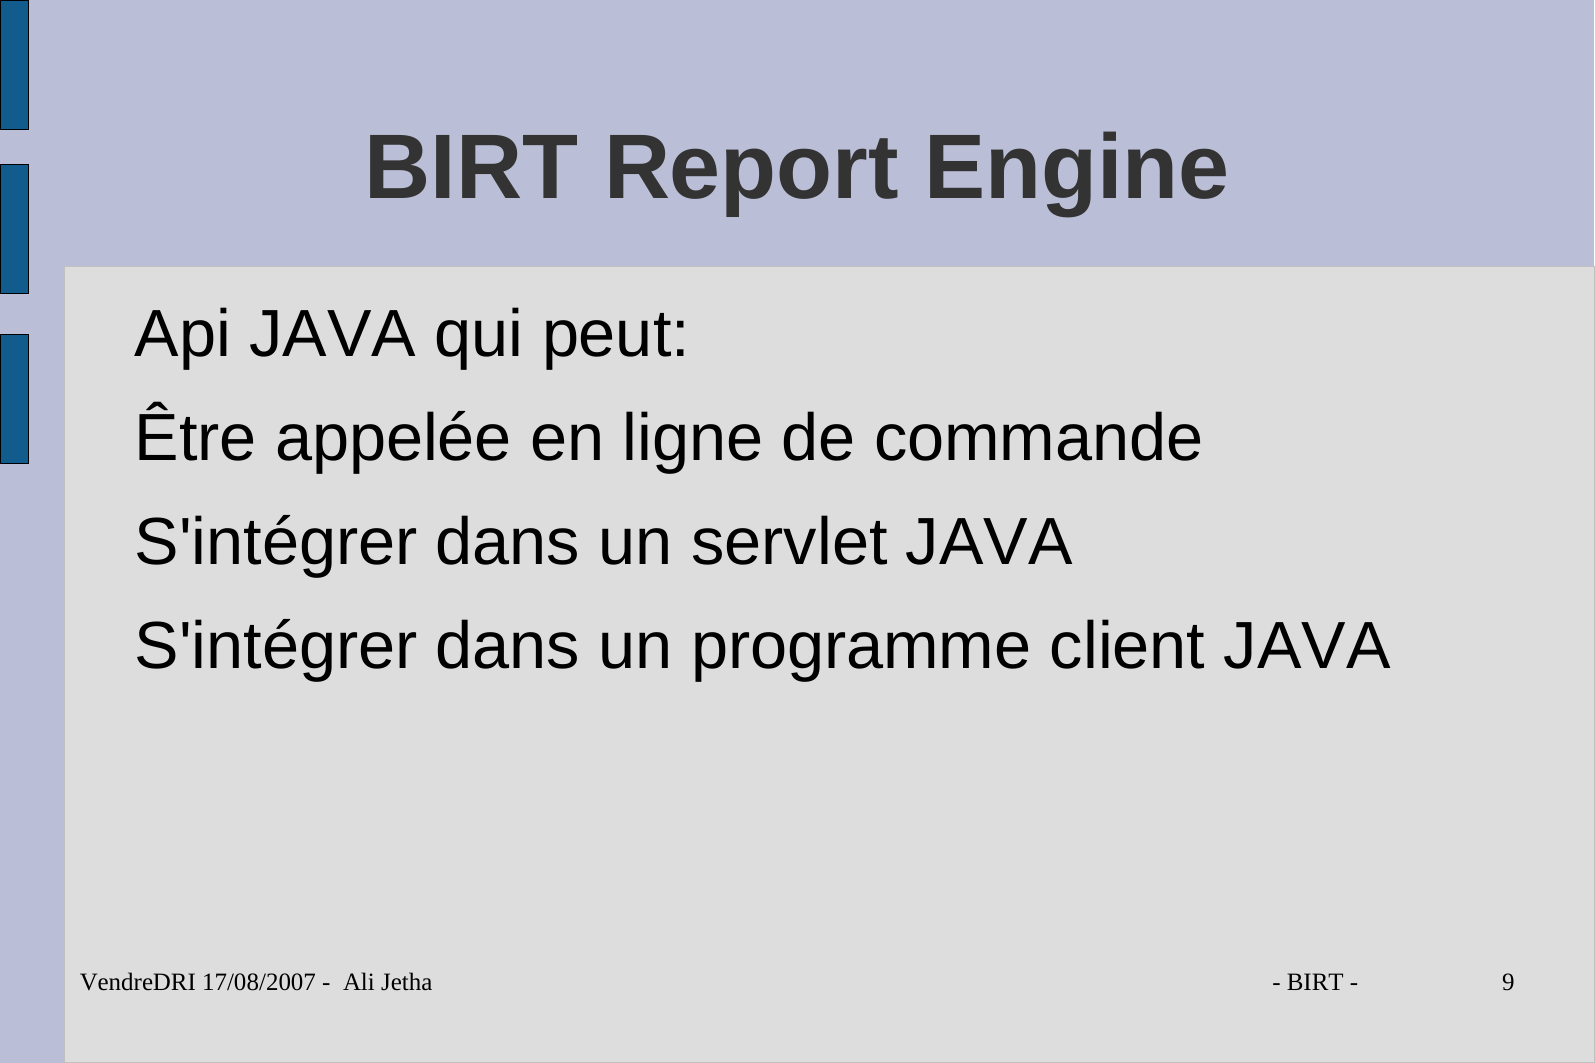

# BIRT Report Engine
Api JAVA qui peut:
Être appelée en ligne de commande
S'intégrer dans un servlet JAVA
S'intégrer dans un programme client JAVA
VendreDRI 17/08/2007 - Ali Jetha
- BIRT -
9